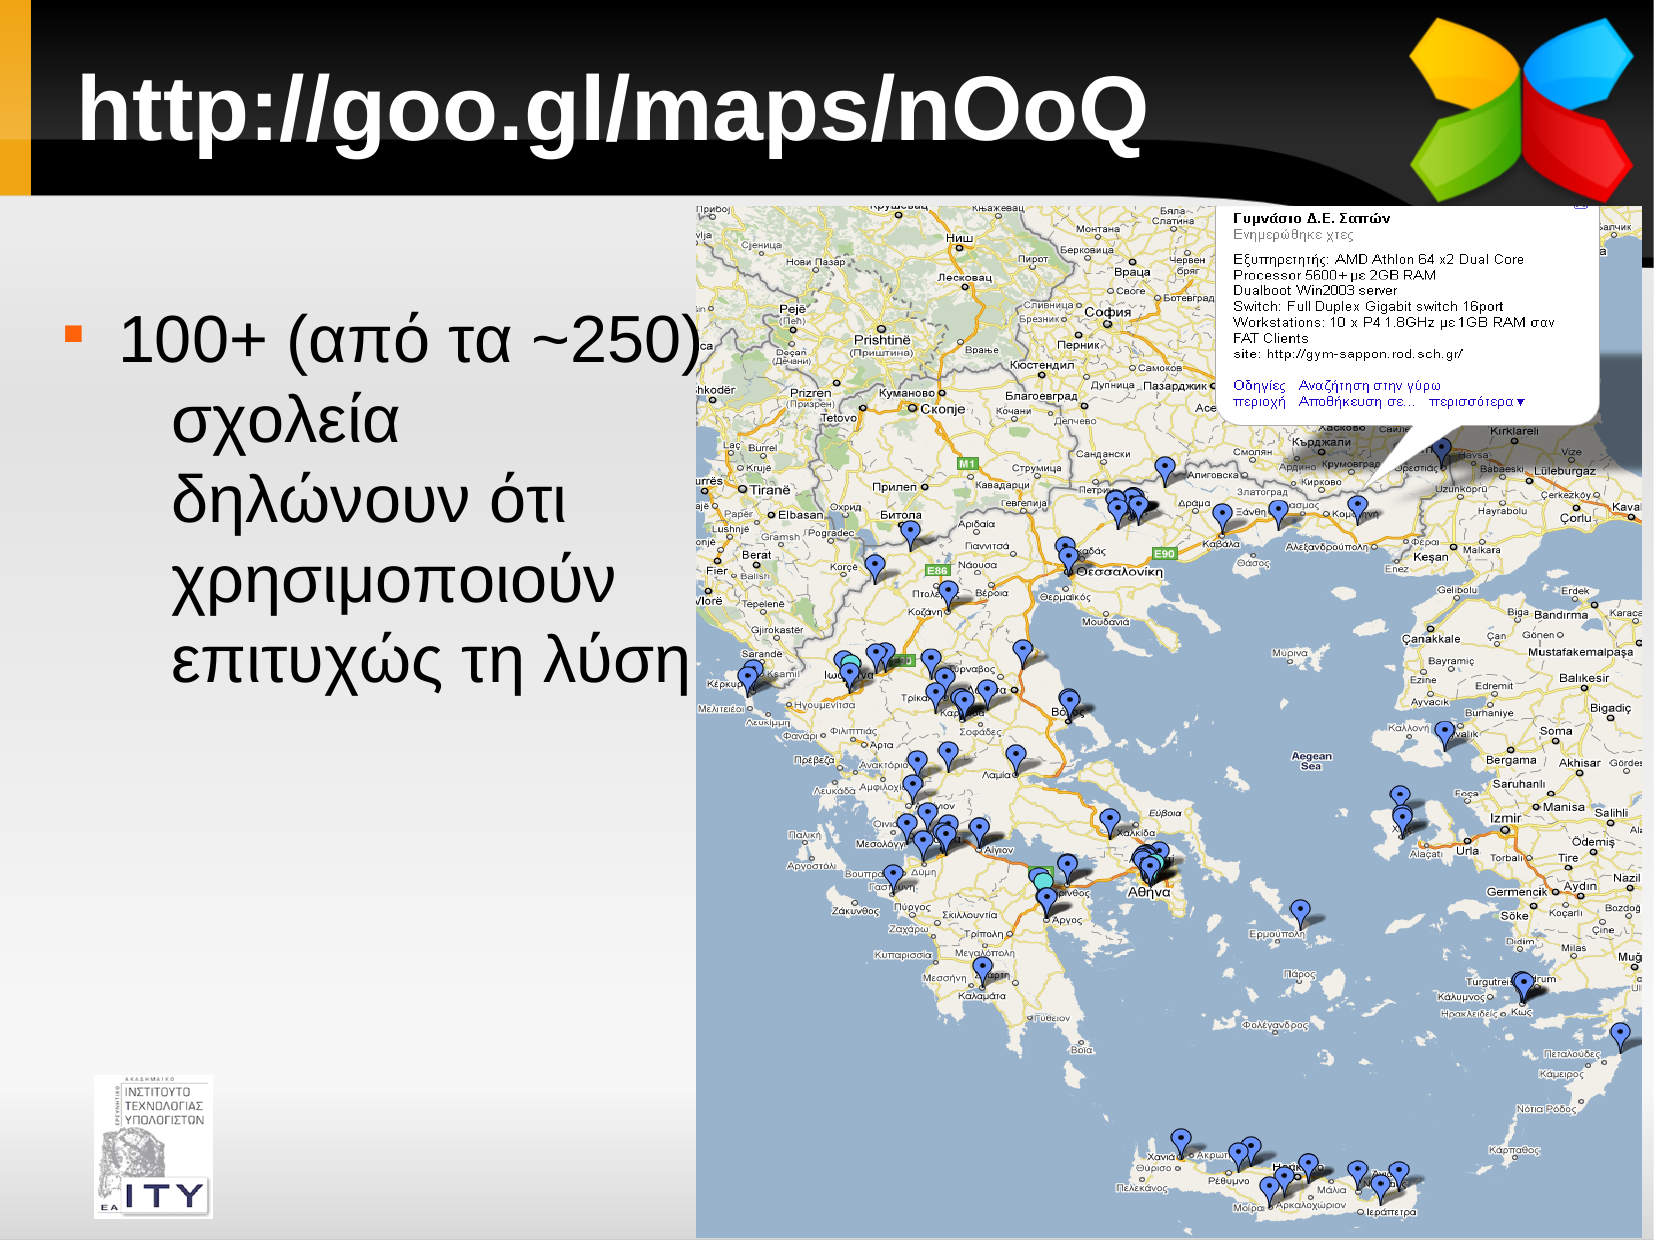

# http://goo.gl/maps/nOoQ
100+ (από τα ~250) σχολεία δηλώνουν ότι χρησιμοποιούν επιτυχώς τη λύση